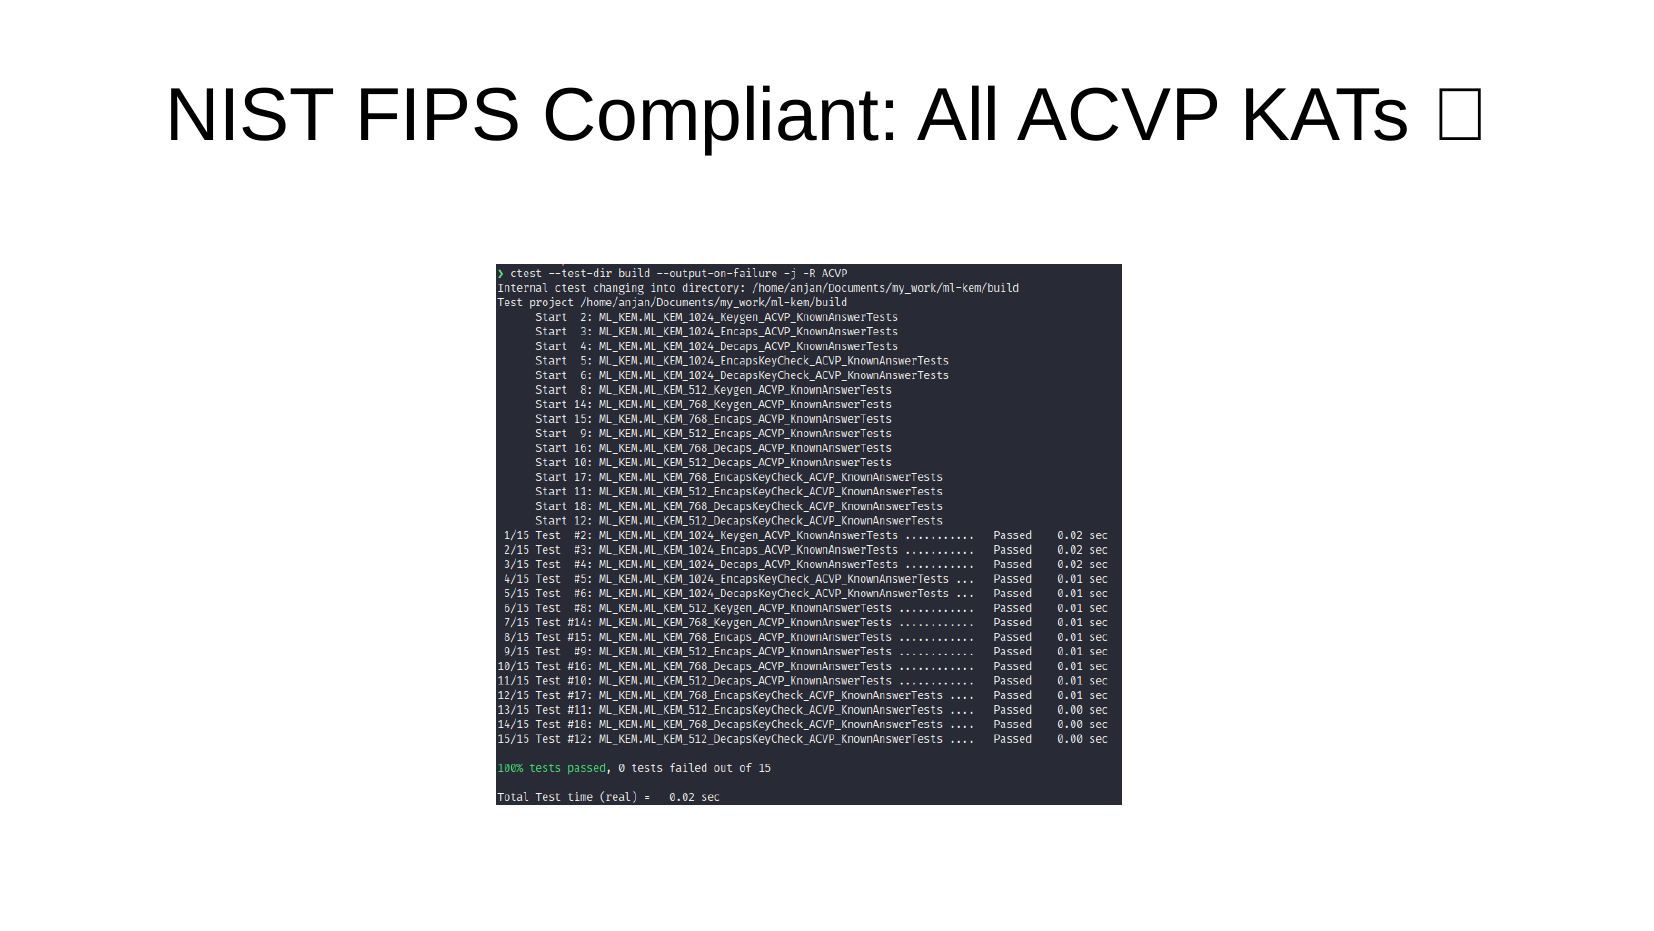

# NIST FIPS Compliant: All ACVP KATs ✅